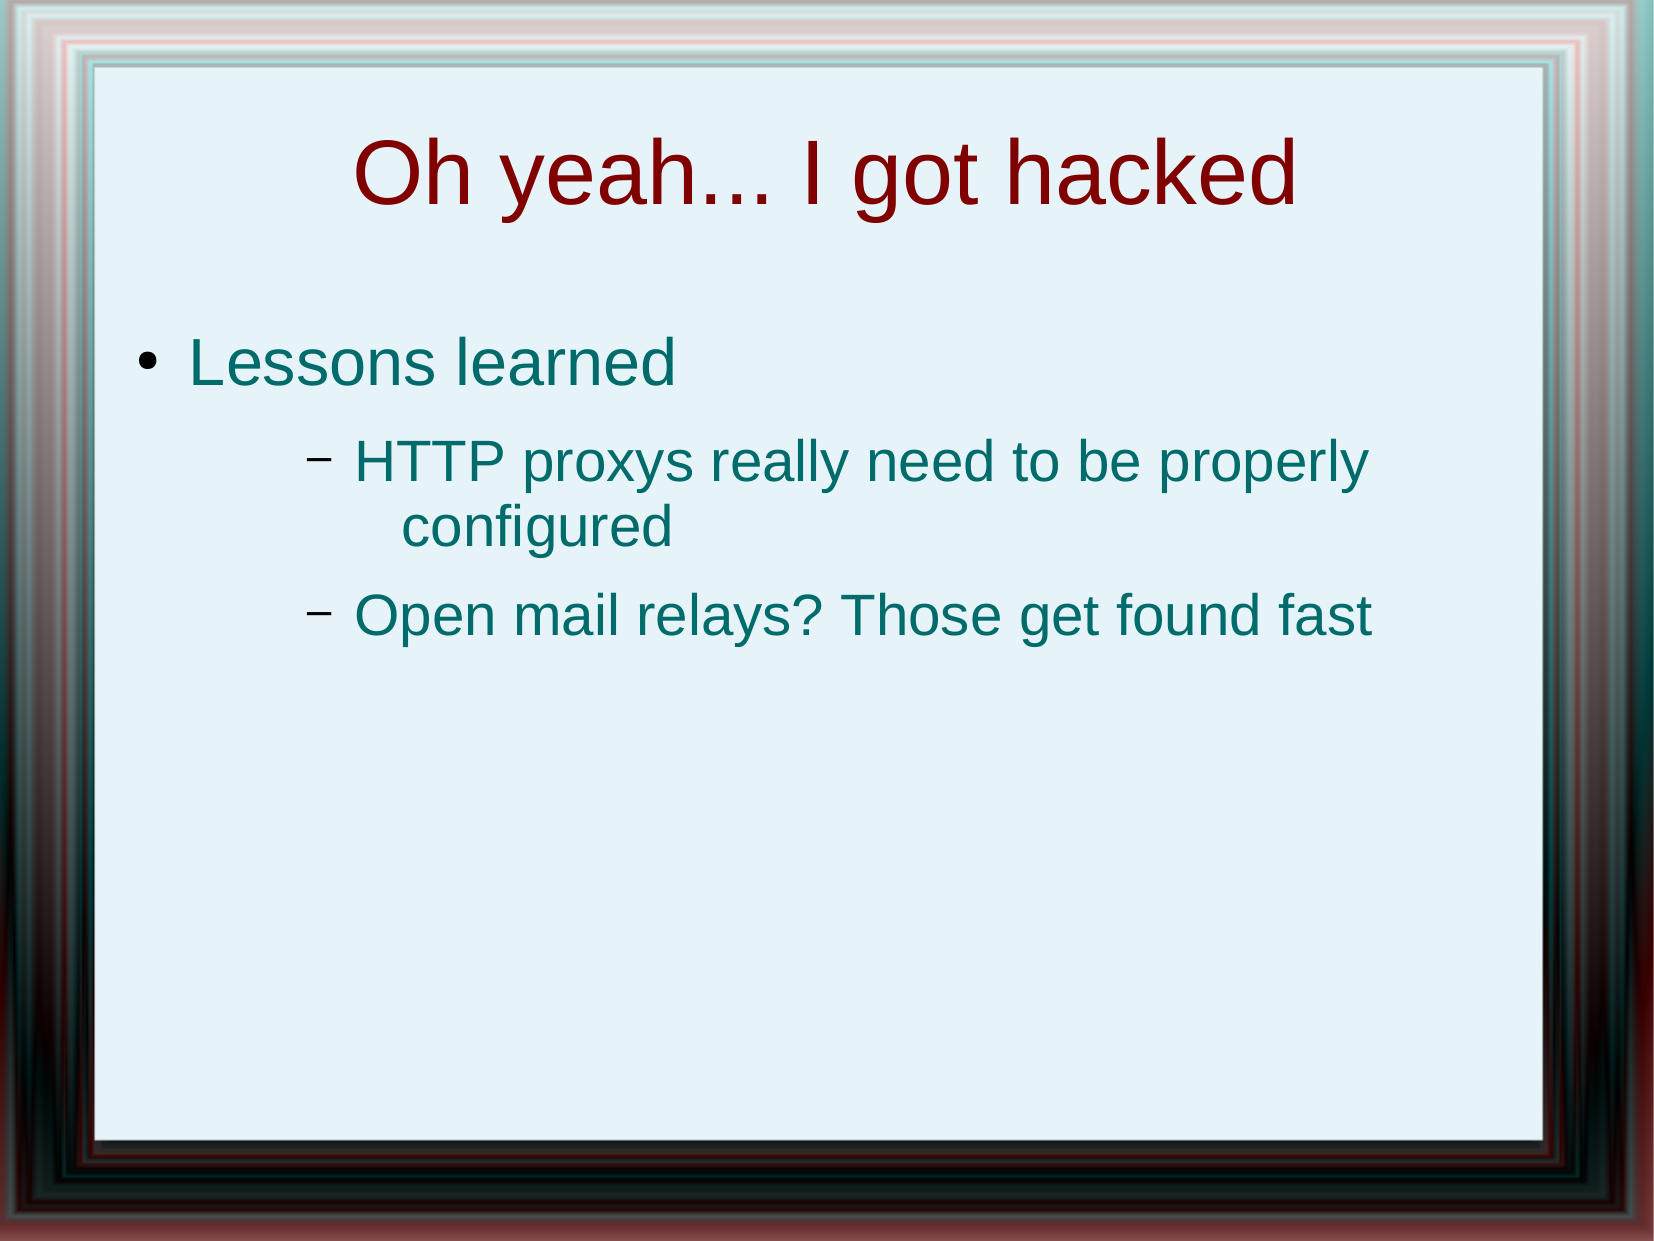

# Oh yeah... I got hacked
Lessons learned
HTTP proxys really need to be properly configured
Open mail relays? Those get found fast